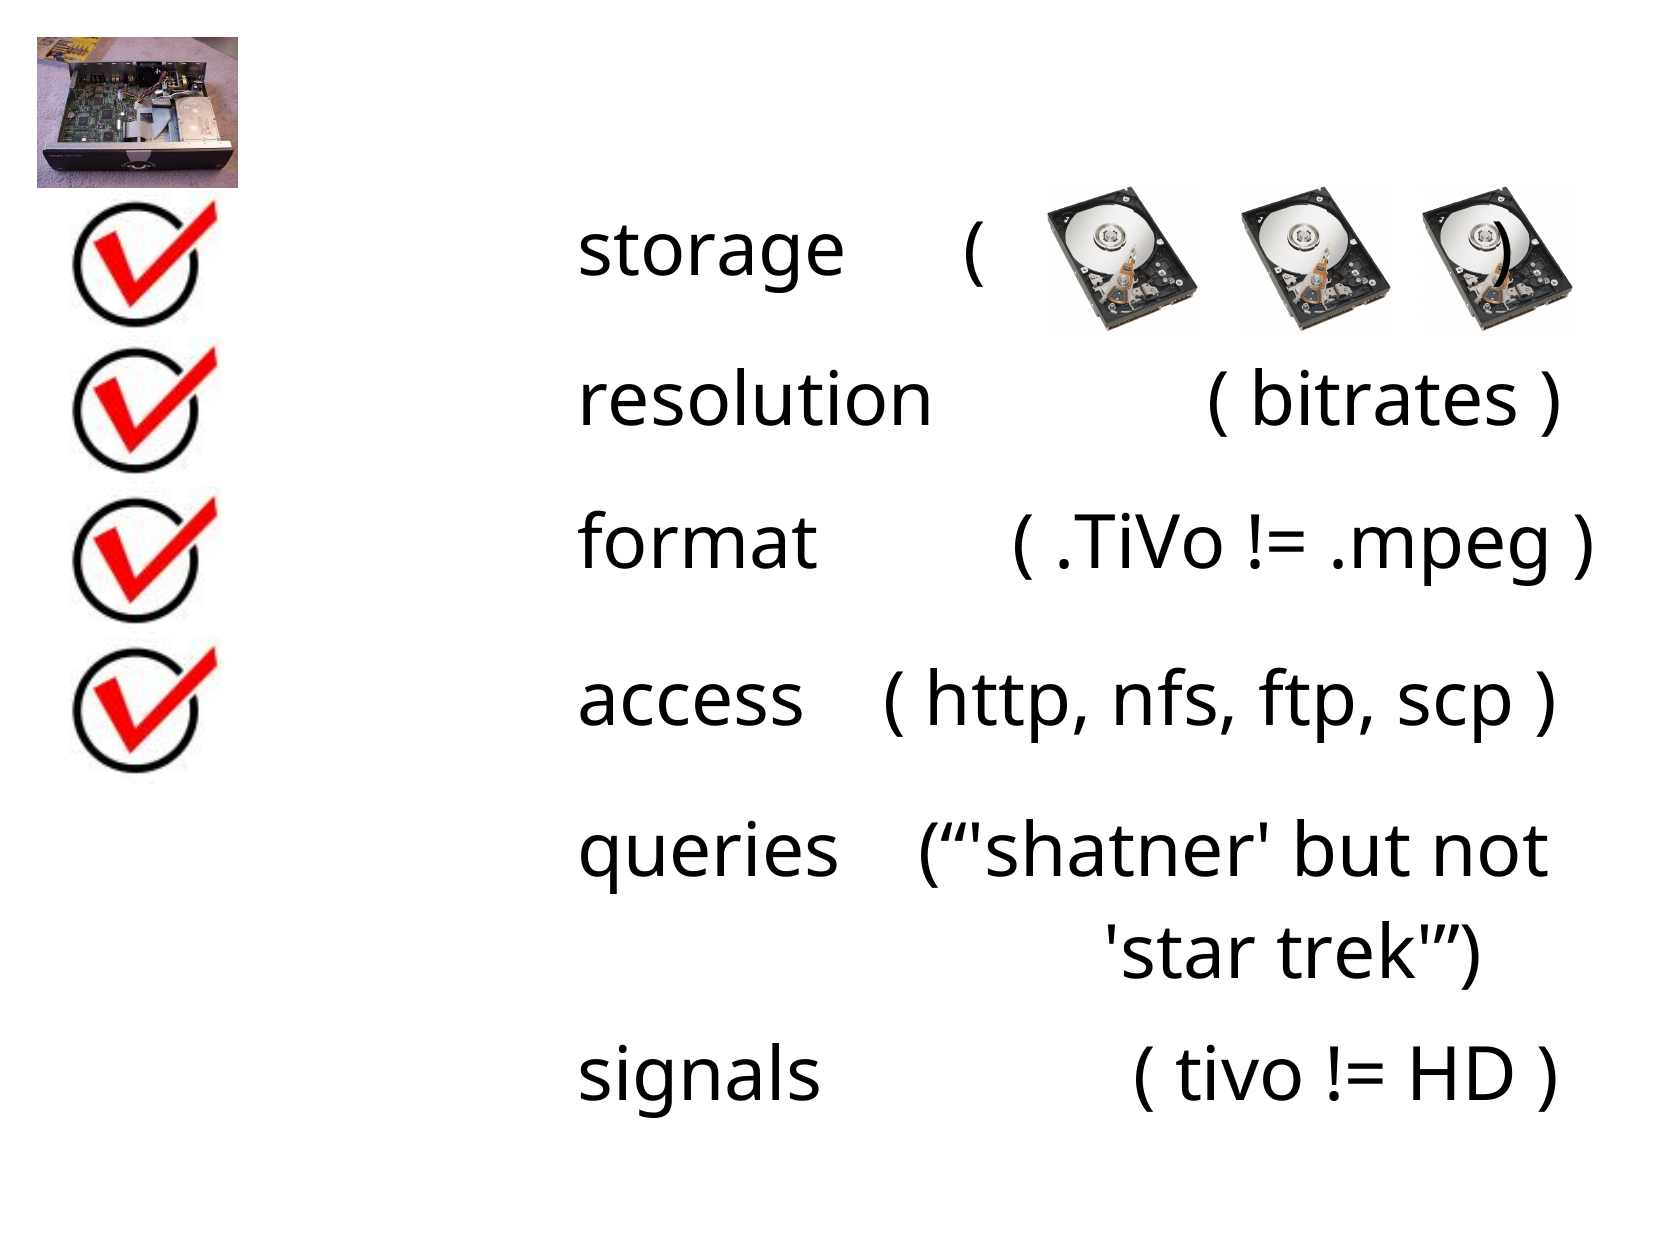

storage ( )
resolution ( bitrates )
format ( .TiVo != .mpeg )
access ( http, nfs, ftp, scp )
queries (“'shatner' but not
 'star trek'”)
signals ( tivo != HD )